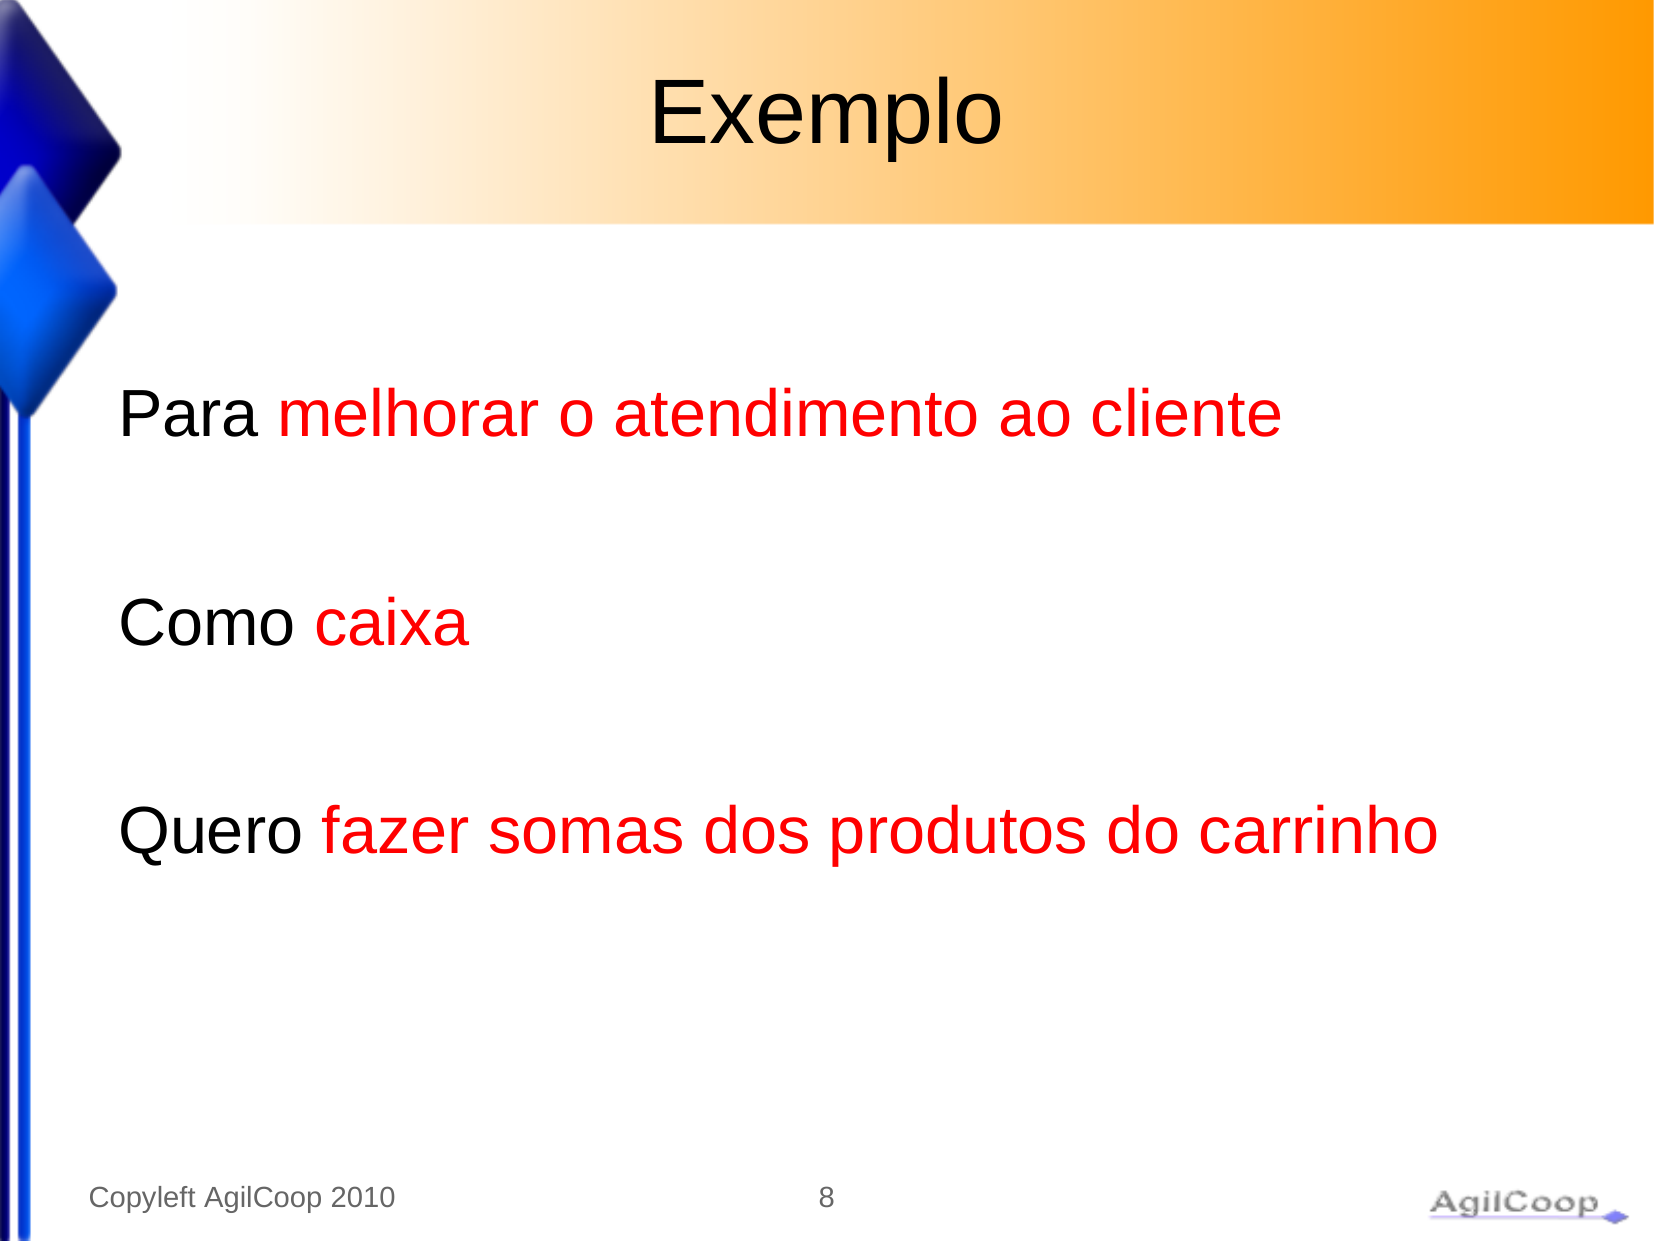

# Exemplo
Para melhorar o atendimento ao cliente
Como caixa
Quero fazer somas dos produtos do carrinho
Copyleft AgilCoop 2010
8